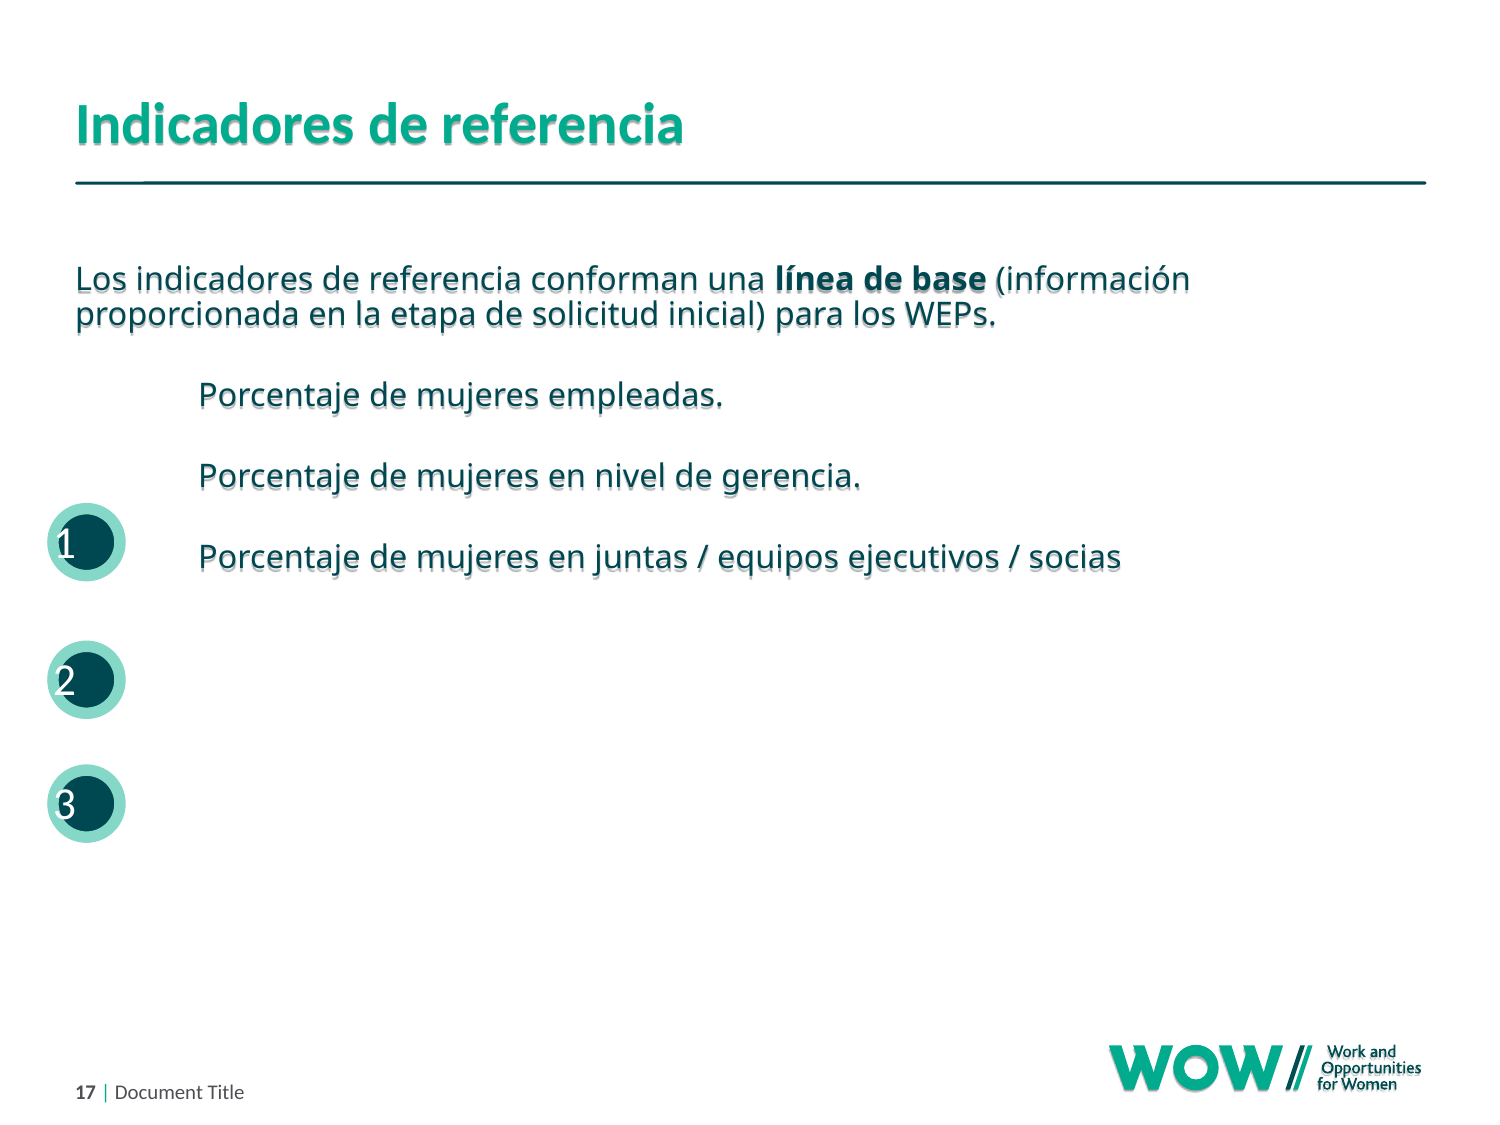

Indicadores de referencia
# Los indicadores de referencia conforman una línea de base (información proporcionada en la etapa de solicitud inicial) para los WEPs.
	Porcentaje de mujeres empleadas.
	Porcentaje de mujeres en nivel de gerencia.
	Porcentaje de mujeres en juntas / equipos ejecutivos / socias
1
2
3
 | Document Title